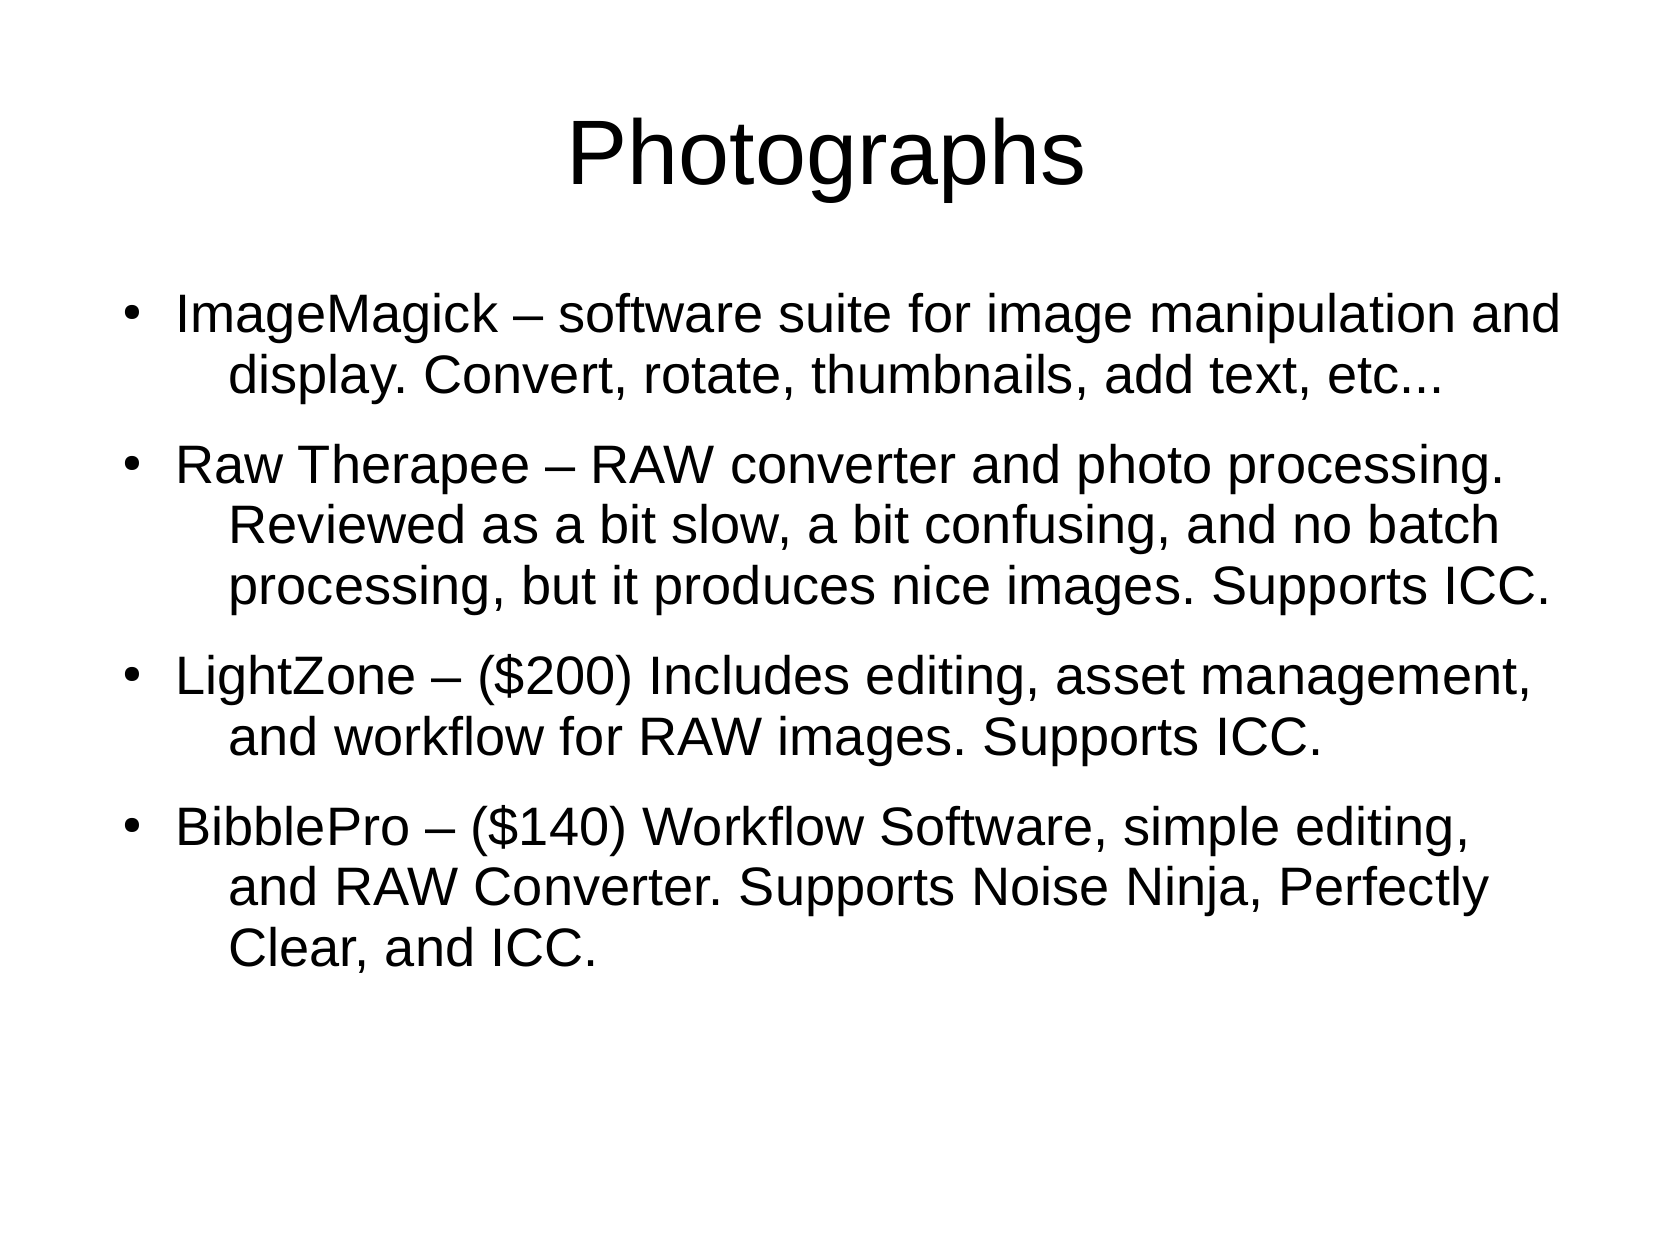

# Photographs
ImageMagick – software suite for image manipulation and display. Convert, rotate, thumbnails, add text, etc...
Raw Therapee – RAW converter and photo processing. Reviewed as a bit slow, a bit confusing, and no batch processing, but it produces nice images. Supports ICC.
LightZone – ($200) Includes editing, asset management, and workflow for RAW images. Supports ICC.
BibblePro – ($140) Workflow Software, simple editing, and RAW Converter. Supports Noise Ninja, Perfectly Clear, and ICC.